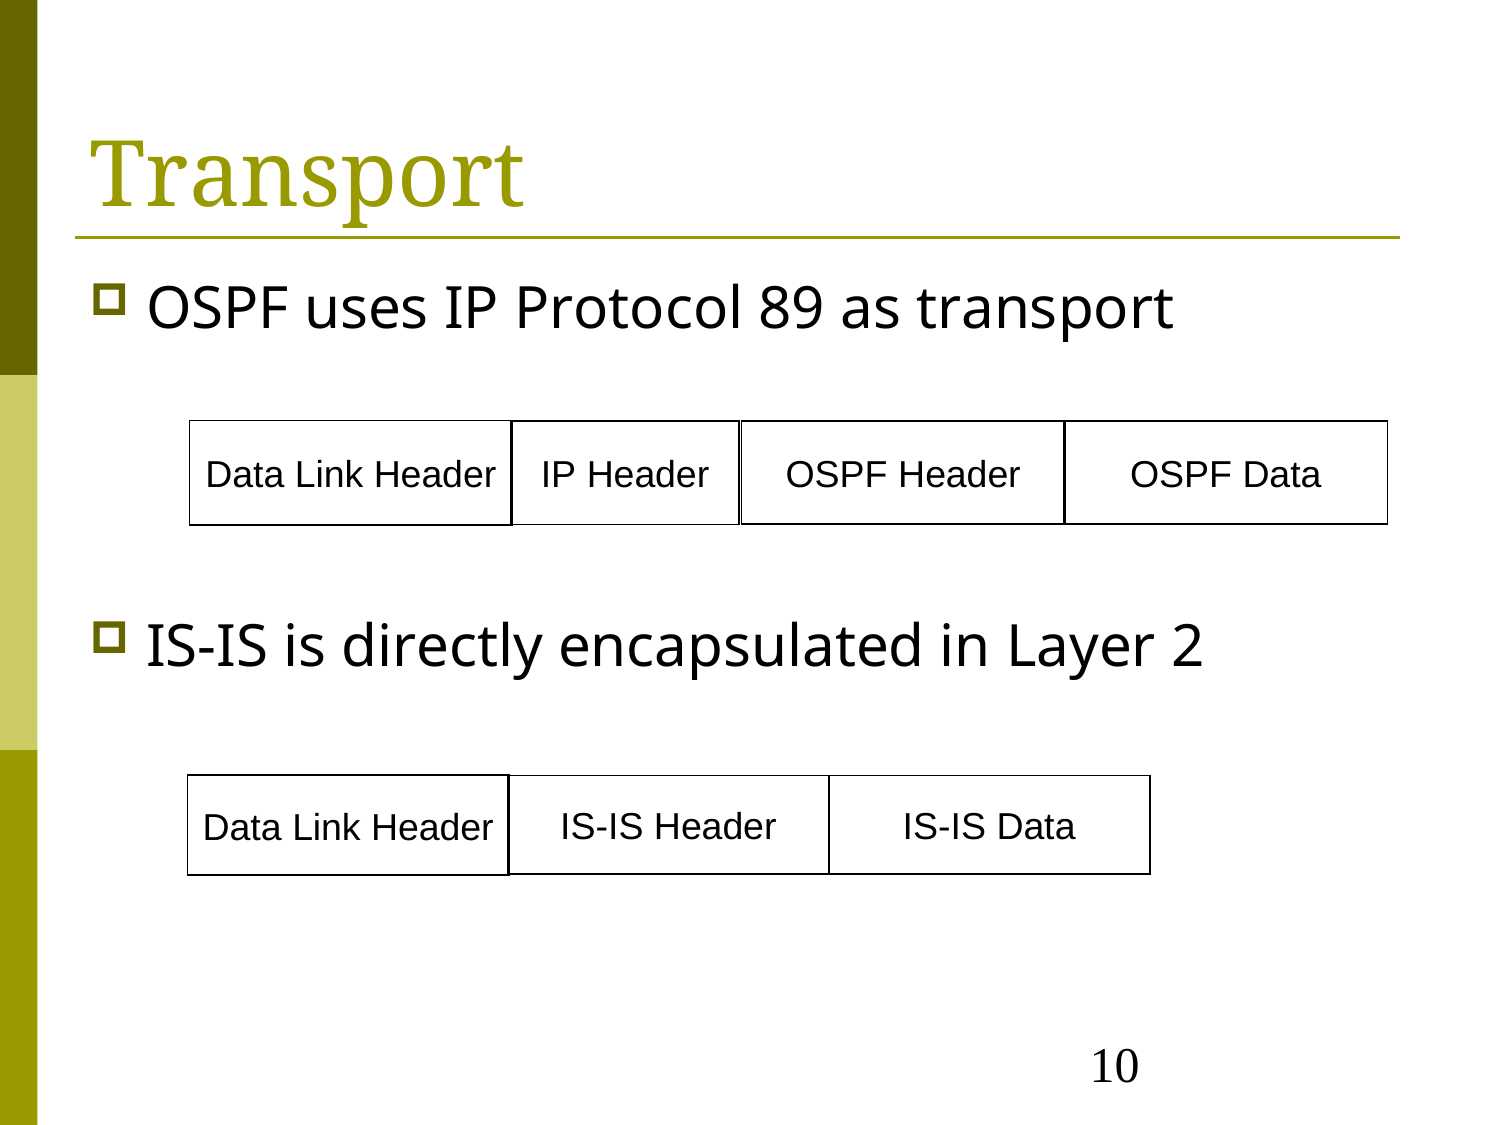

# Transport
OSPF uses IP Protocol 89 as transport
IS-IS is directly encapsulated in Layer 2
Data Link Header
IP Header
OSPF Header
OSPF Data
Data Link Header
IS-IS Header
IS-IS Data
10